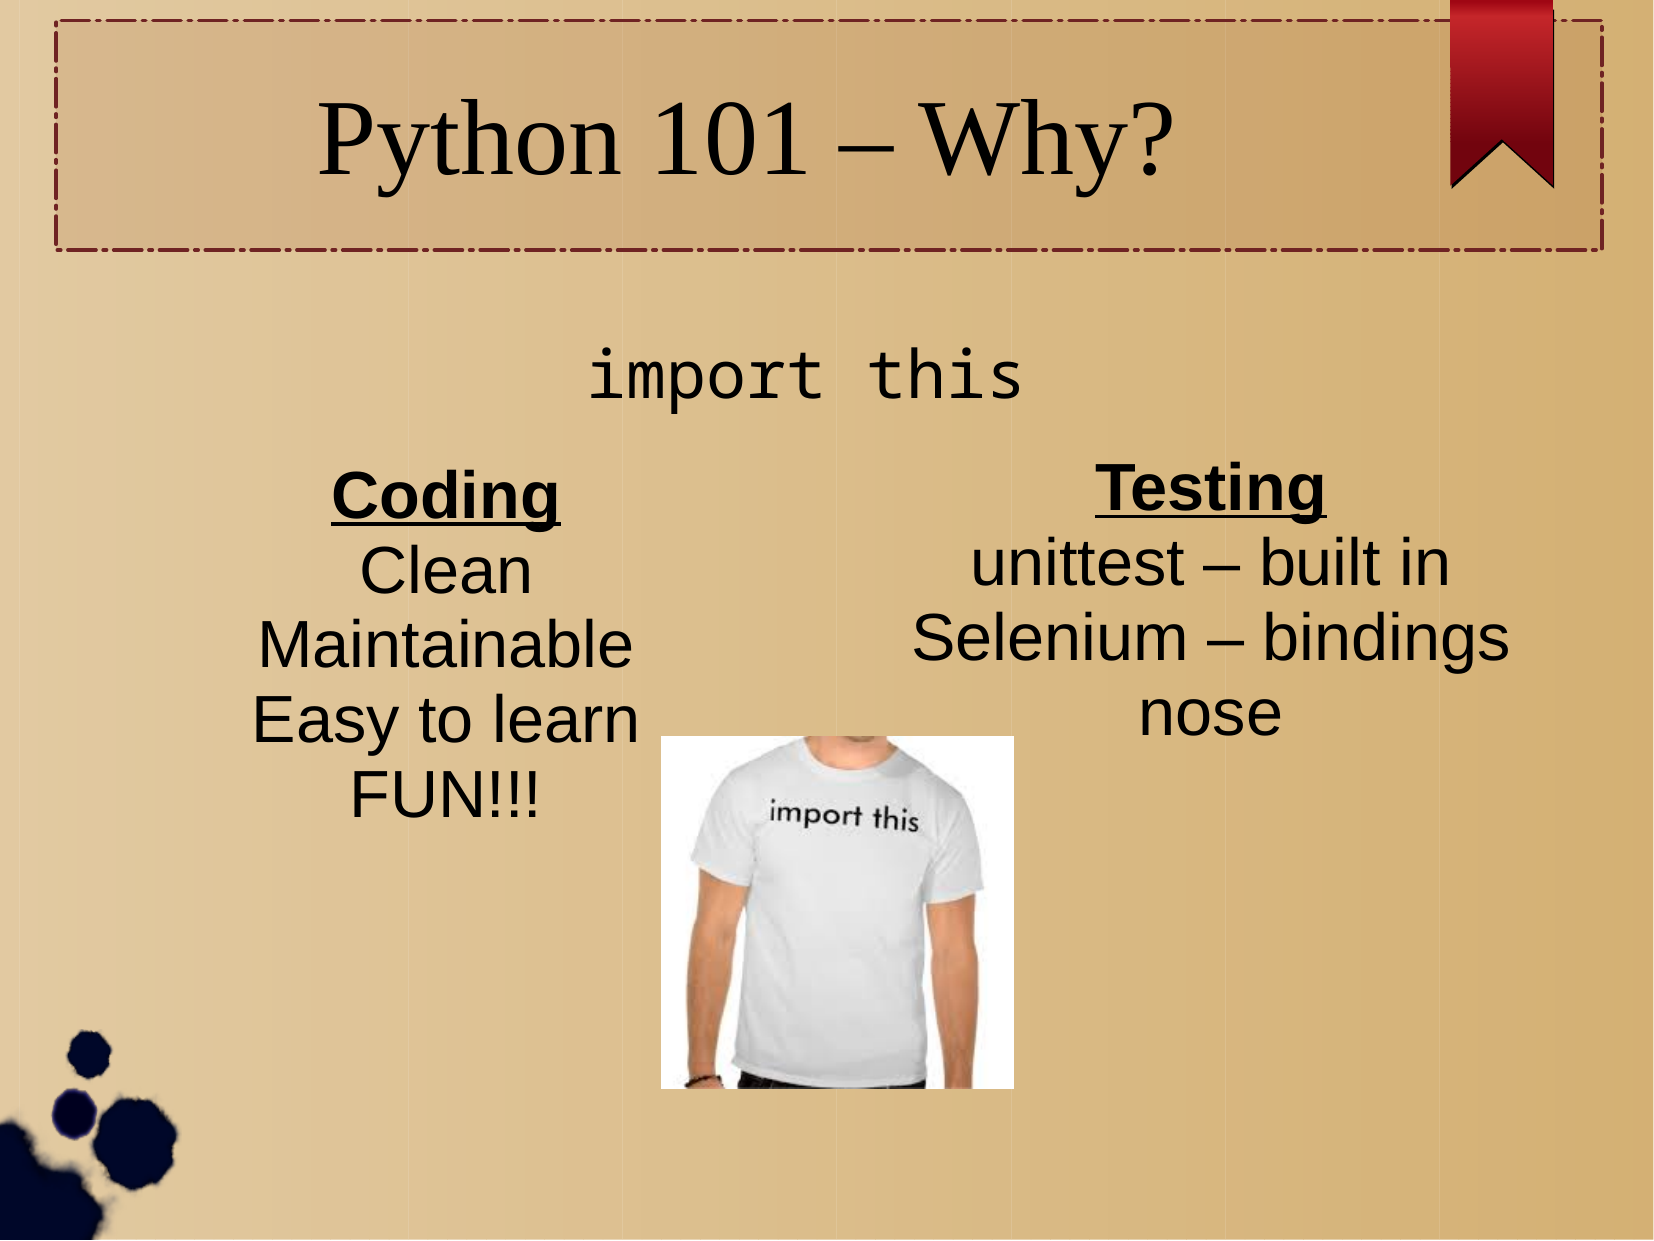

# Python 101 – Why?
import this
Coding
Clean
Maintainable
Easy to learn
FUN!!!
Testing
unittest – built in
Selenium – bindings
nose